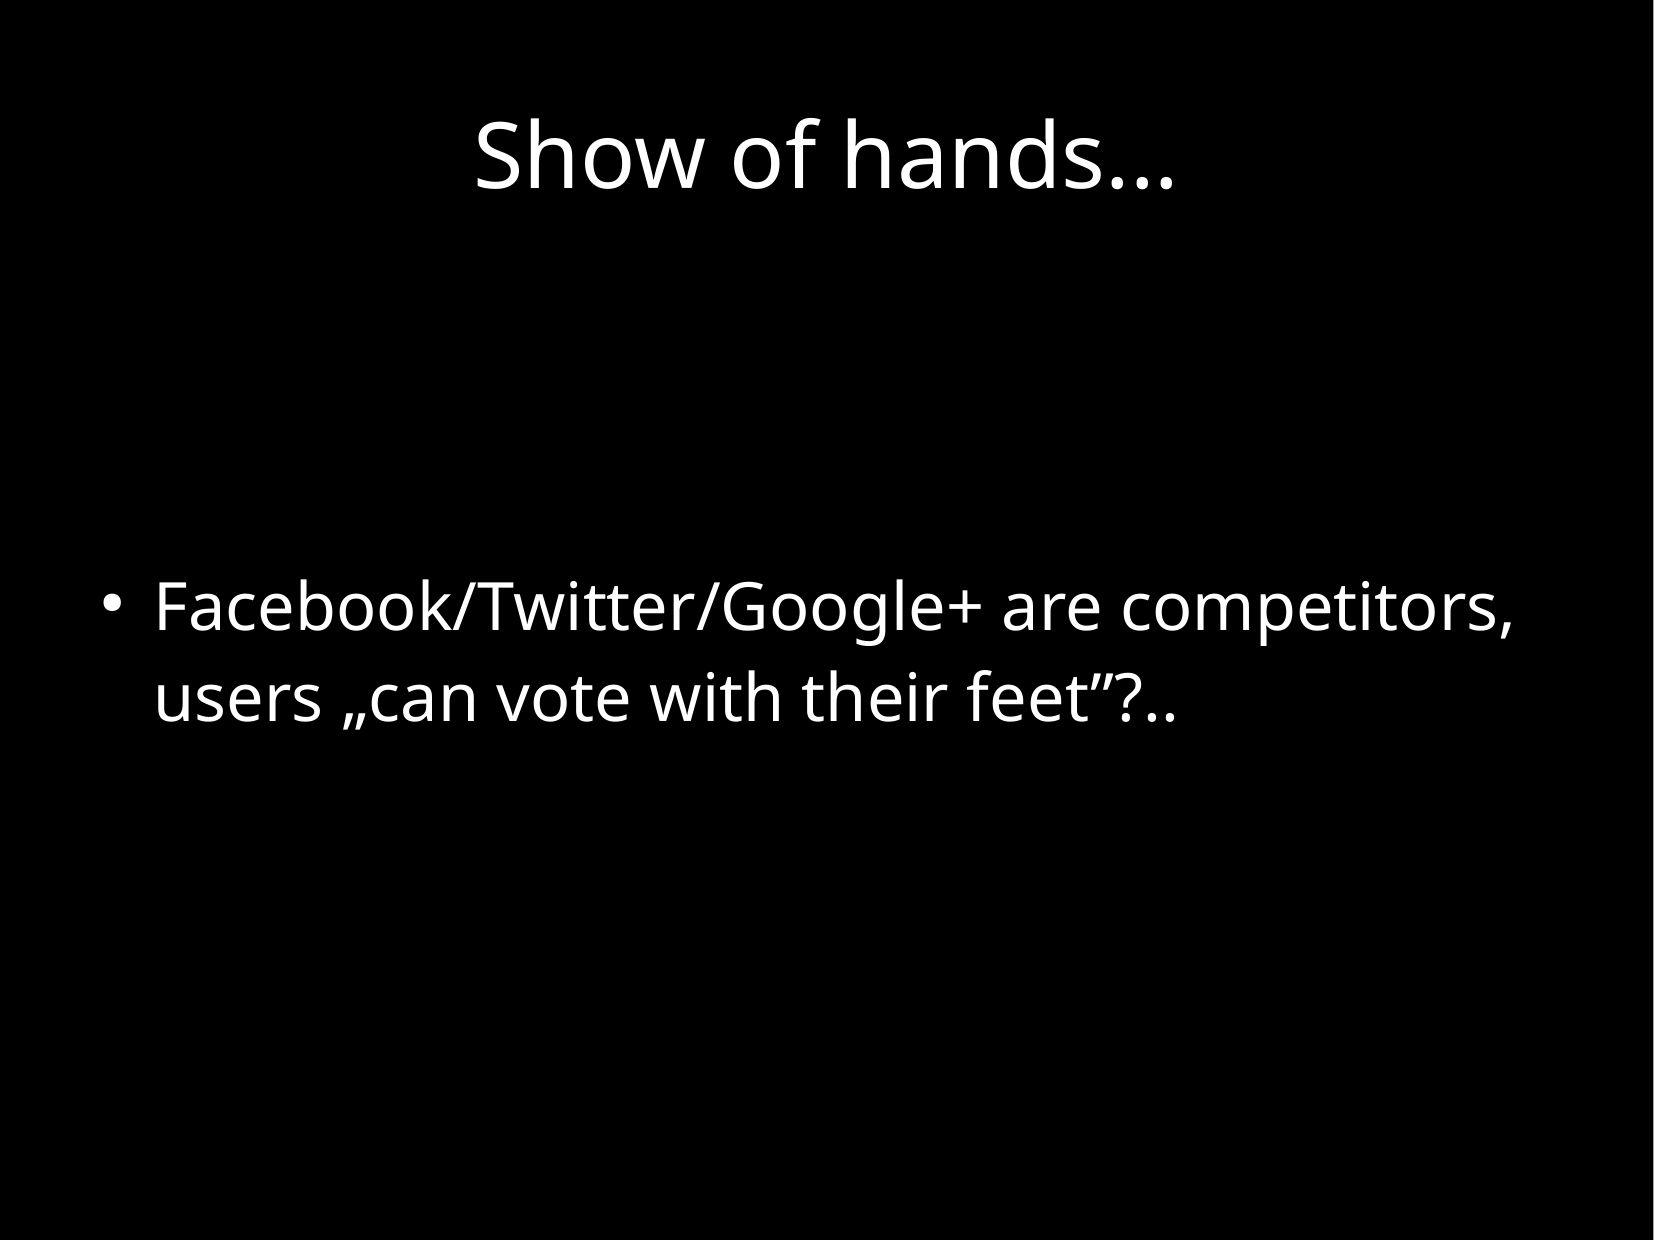

# Show of hands...
Facebook/Twitter/Google+ are competitors, users „can vote with their feet”?..